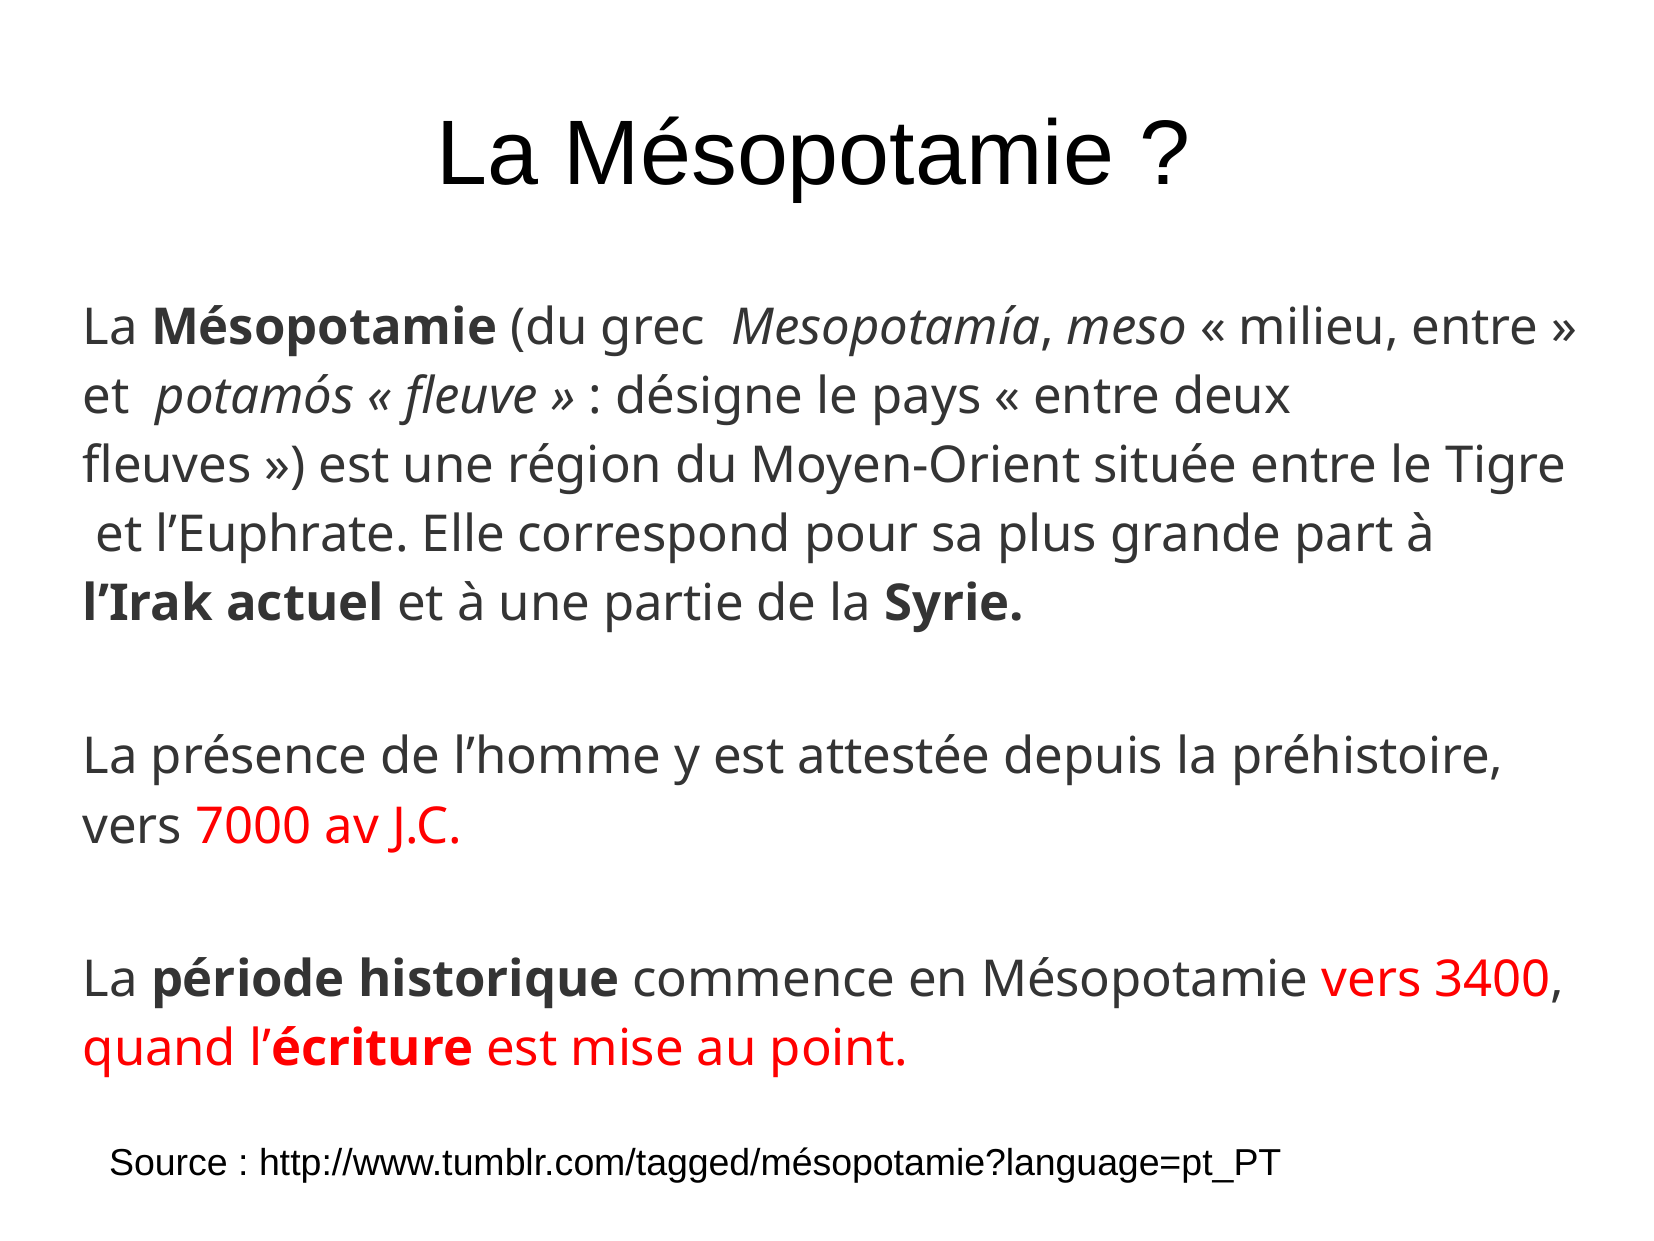

# La Mésopotamie ?
La Mésopotamie (du grec  Mesopotamía, meso « milieu, entre » et  potamós « fleuve » : désigne le pays « entre deux fleuves ») est une région du Moyen-Orient située entre le Tigre et l’Euphrate. Elle correspond pour sa plus grande part à l’Irak actuel et à une partie de la Syrie.
La présence de l’homme y est attestée depuis la préhistoire, vers 7000 av J.C.
La période historique commence en Mésopotamie vers 3400, quand l’écriture est mise au point.
Source : http://www.tumblr.com/tagged/mésopotamie?language=pt_PT